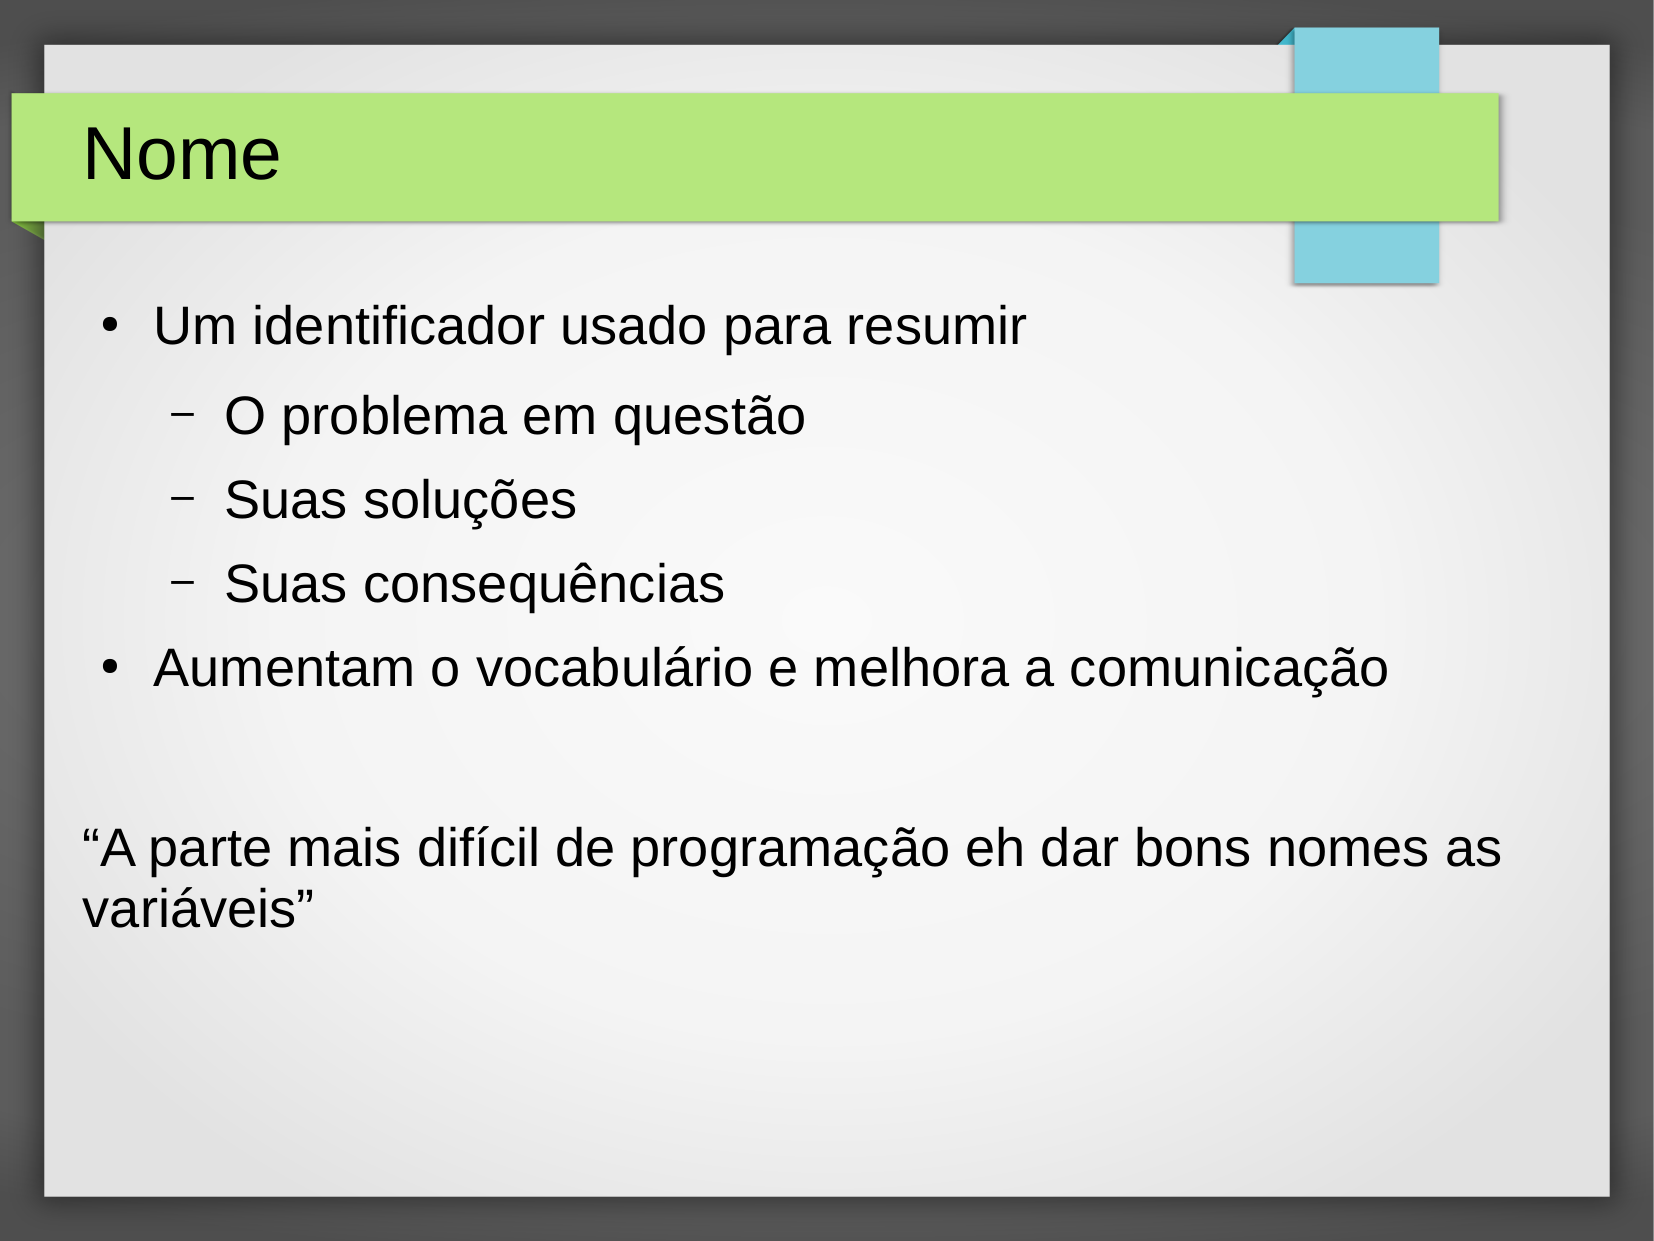

# Nome
Um identificador usado para resumir
O problema em questão
Suas soluções
Suas consequências
Aumentam o vocabulário e melhora a comunicação
“A parte mais difícil de programação eh dar bons nomes as variáveis”